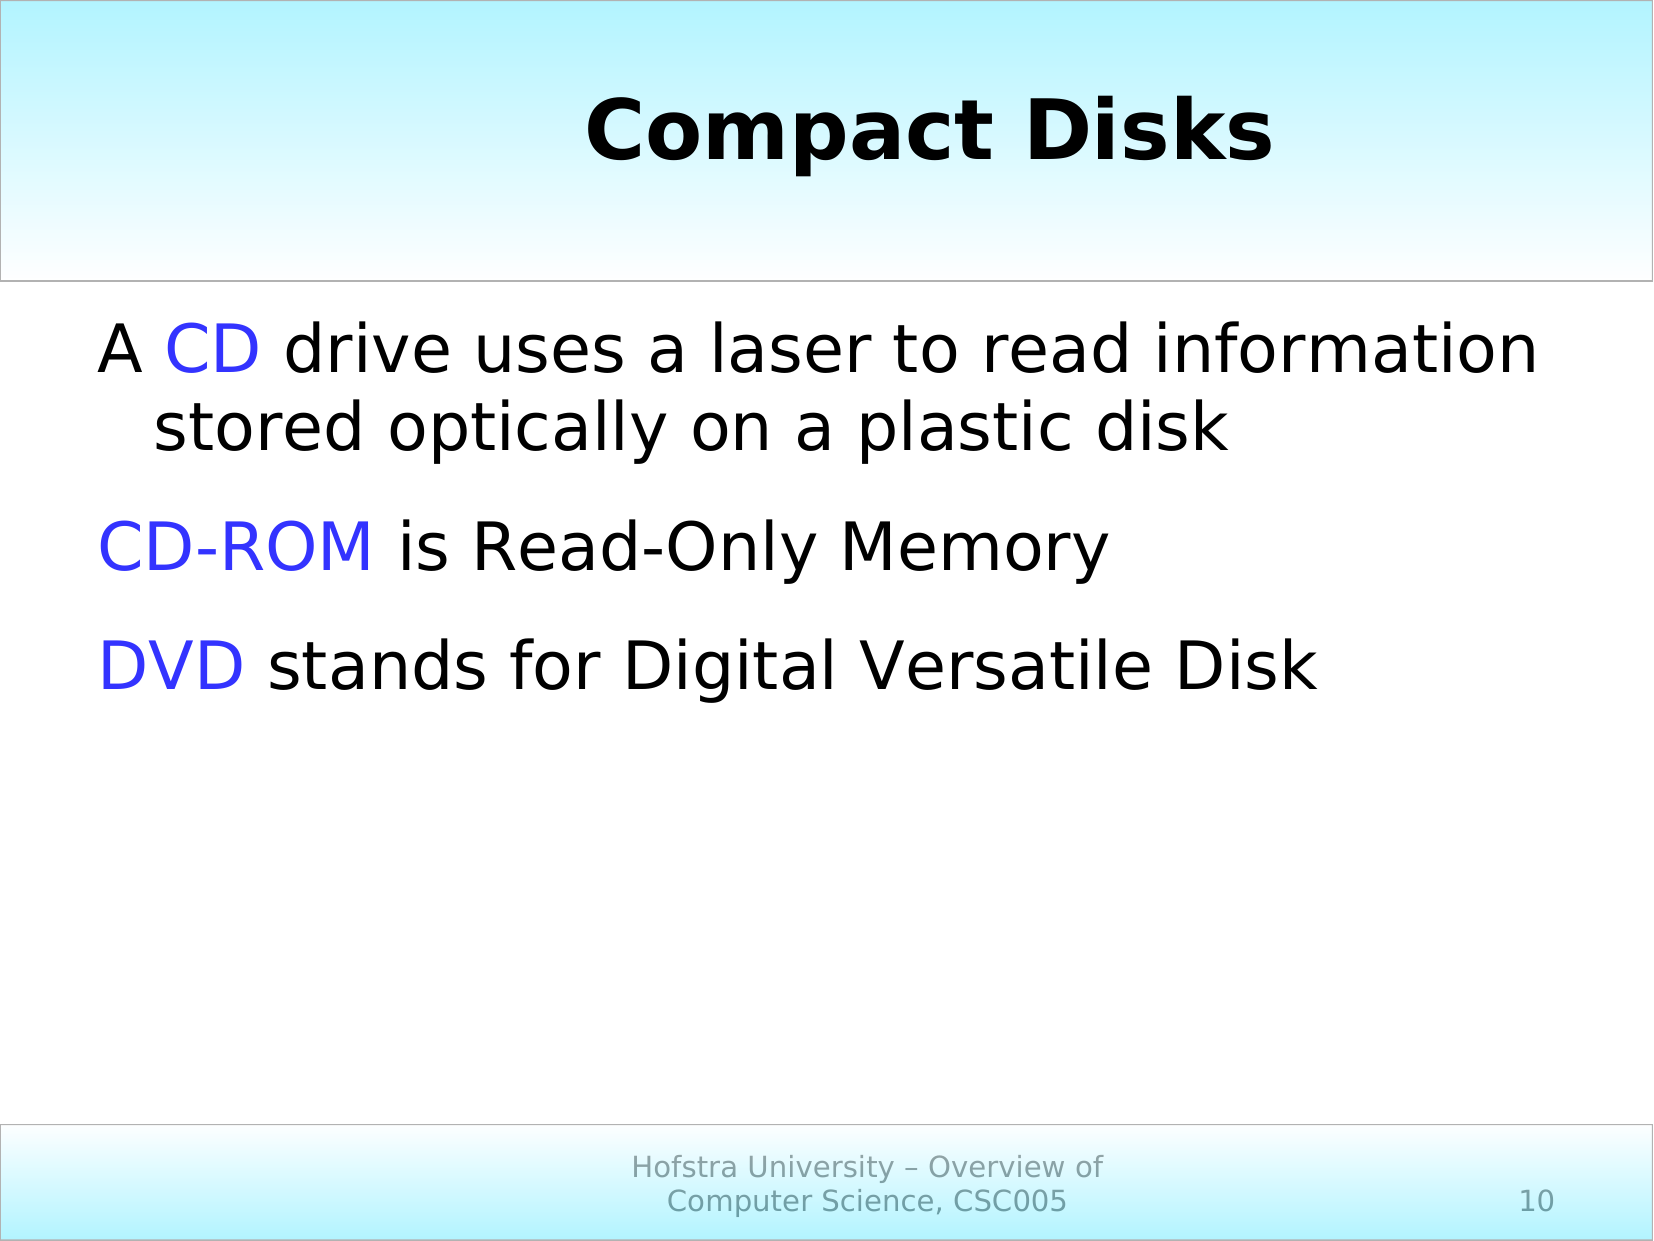

# Compact Disks
A CD drive uses a laser to read information stored optically on a plastic disk
CD-ROM is Read-Only Memory
DVD stands for Digital Versatile Disk
10